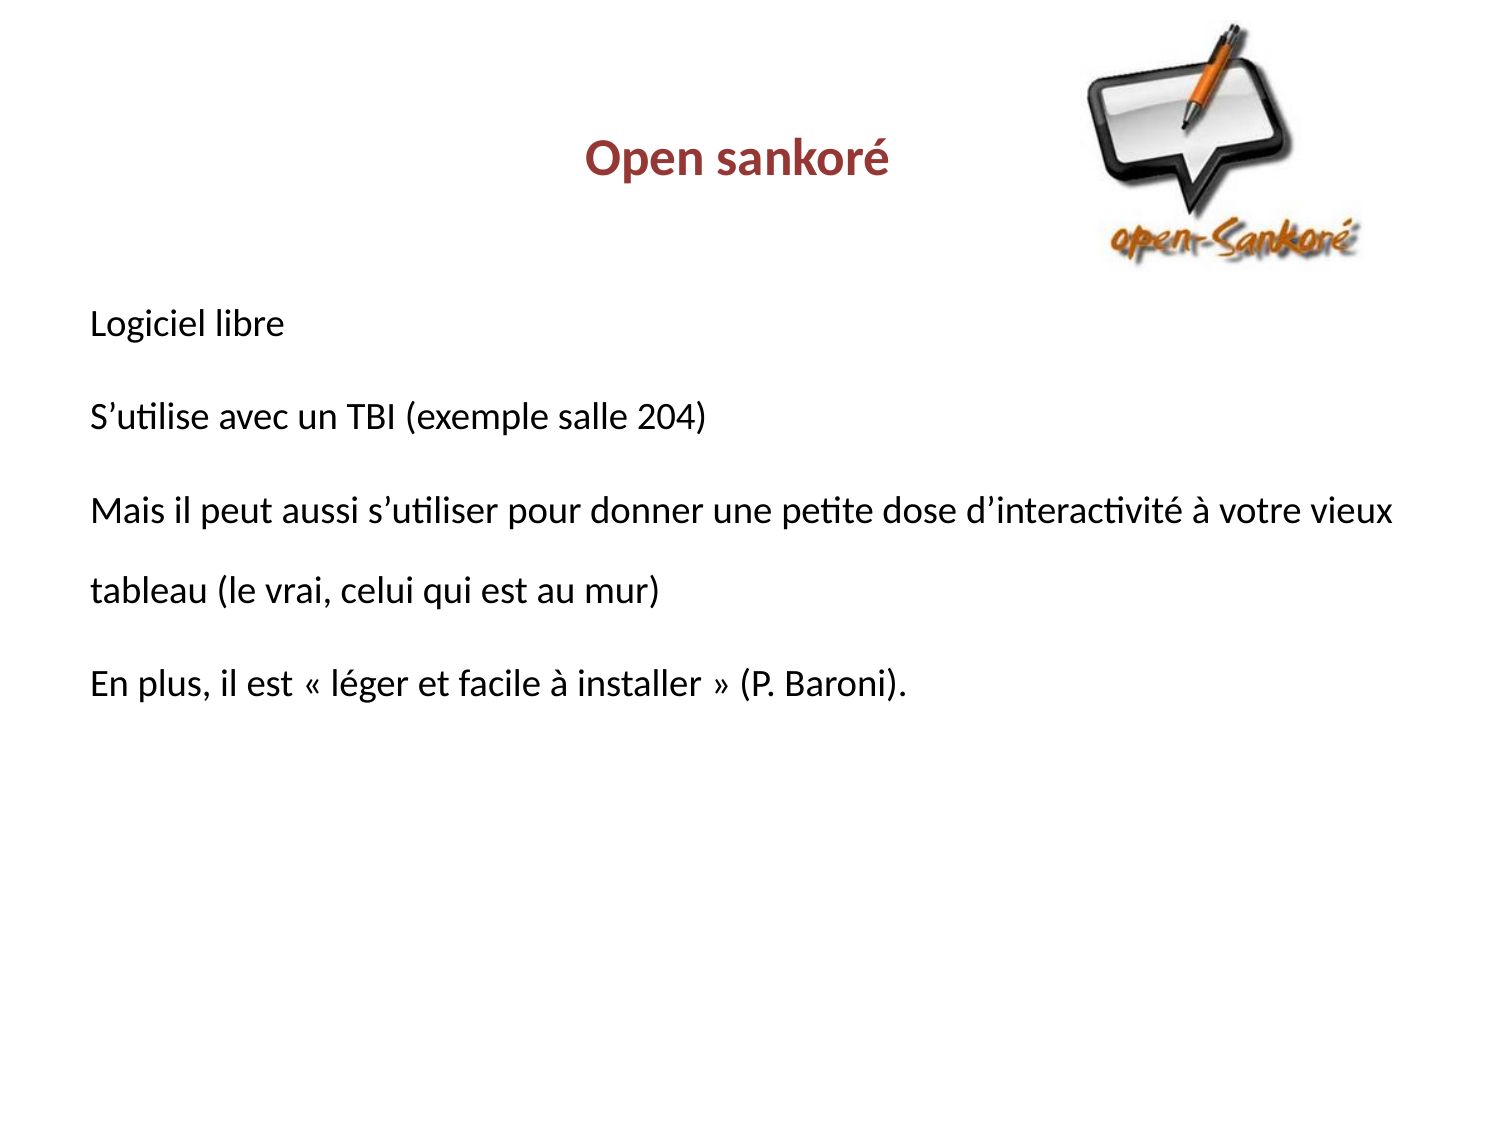

# Open sankoré
Logiciel libre
S’utilise avec un TBI (exemple salle 204)
Mais il peut aussi s’utiliser pour donner une petite dose d’interactivité à votre vieux tableau (le vrai, celui qui est au mur)
En plus, il est « léger et facile à installer » (P. Baroni).